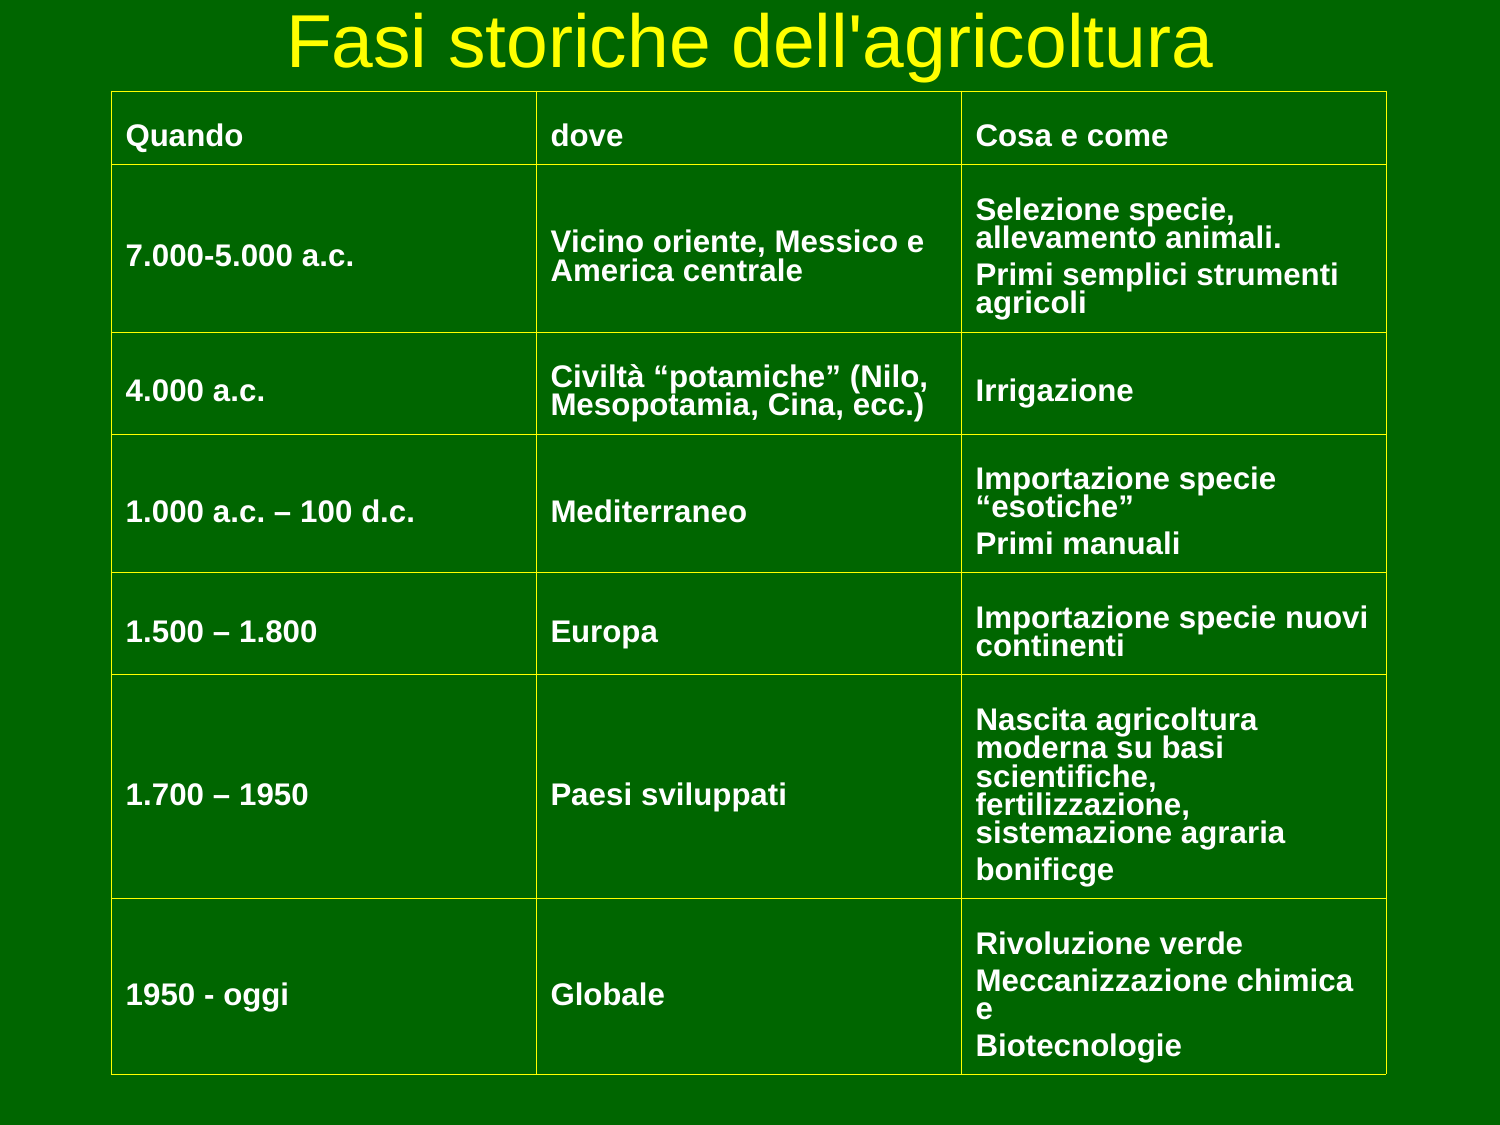

# Fasi storiche dell'agricoltura
| Quando | dove | Cosa e come |
| --- | --- | --- |
| 7.000-5.000 a.c. | Vicino oriente, Messico e America centrale | Selezione specie, allevamento animali. Primi semplici strumenti agricoli |
| 4.000 a.c. | Civiltà “potamiche” (Nilo, Mesopotamia, Cina, ecc.) | Irrigazione |
| 1.000 a.c. – 100 d.c. | Mediterraneo | Importazione specie “esotiche” Primi manuali |
| 1.500 – 1.800 | Europa | Importazione specie nuovi continenti |
| 1.700 – 1950 | Paesi sviluppati | Nascita agricoltura moderna su basi scientifiche, fertilizzazione, sistemazione agraria bonificge |
| 1950 - oggi | Globale | Rivoluzione verde Meccanizzazione chimica e Biotecnologie |